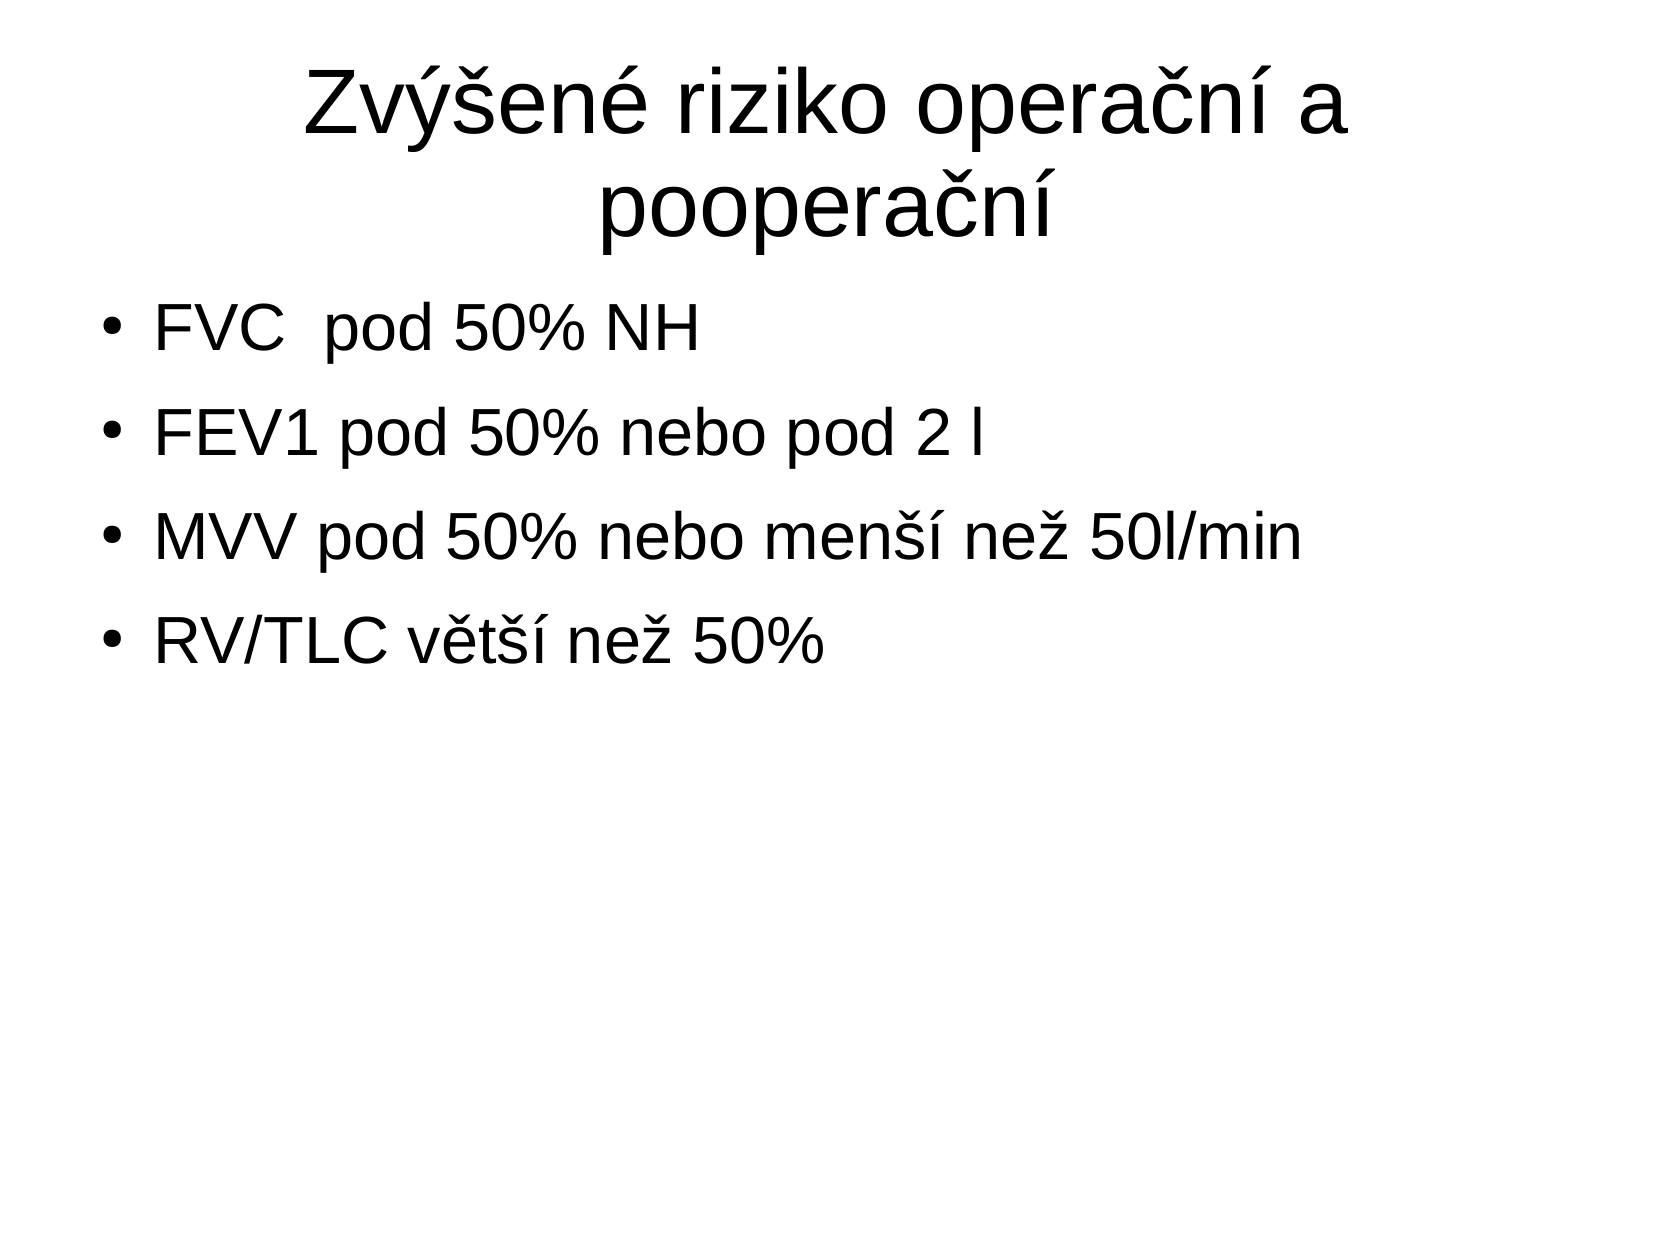

# Zvýšené riziko operační a pooperační
FVC pod 50% NH
FEV1 pod 50% nebo pod 2 l
MVV pod 50% nebo menší než 50l/min
RV/TLC větší než 50%